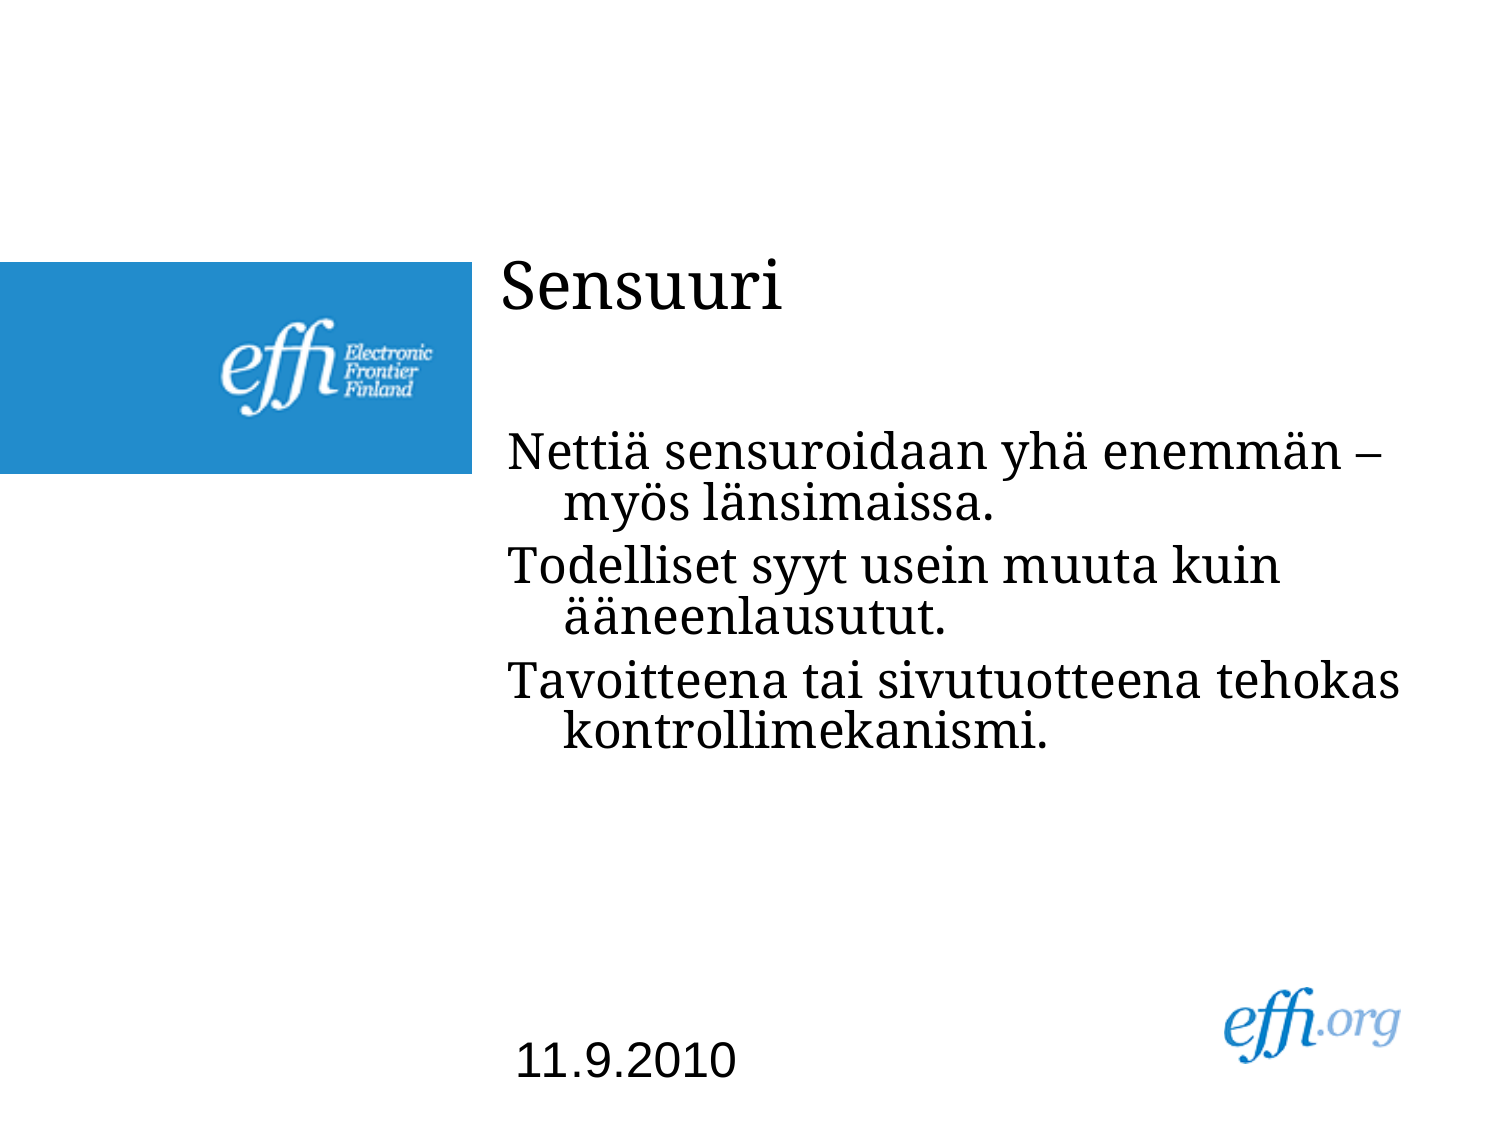

# Sensuuri
Nettiä sensuroidaan yhä enemmän – myös länsimaissa.
Todelliset syyt usein muuta kuin ääneenlausutut.
Tavoitteena tai sivutuotteena tehokas kontrollimekanismi.